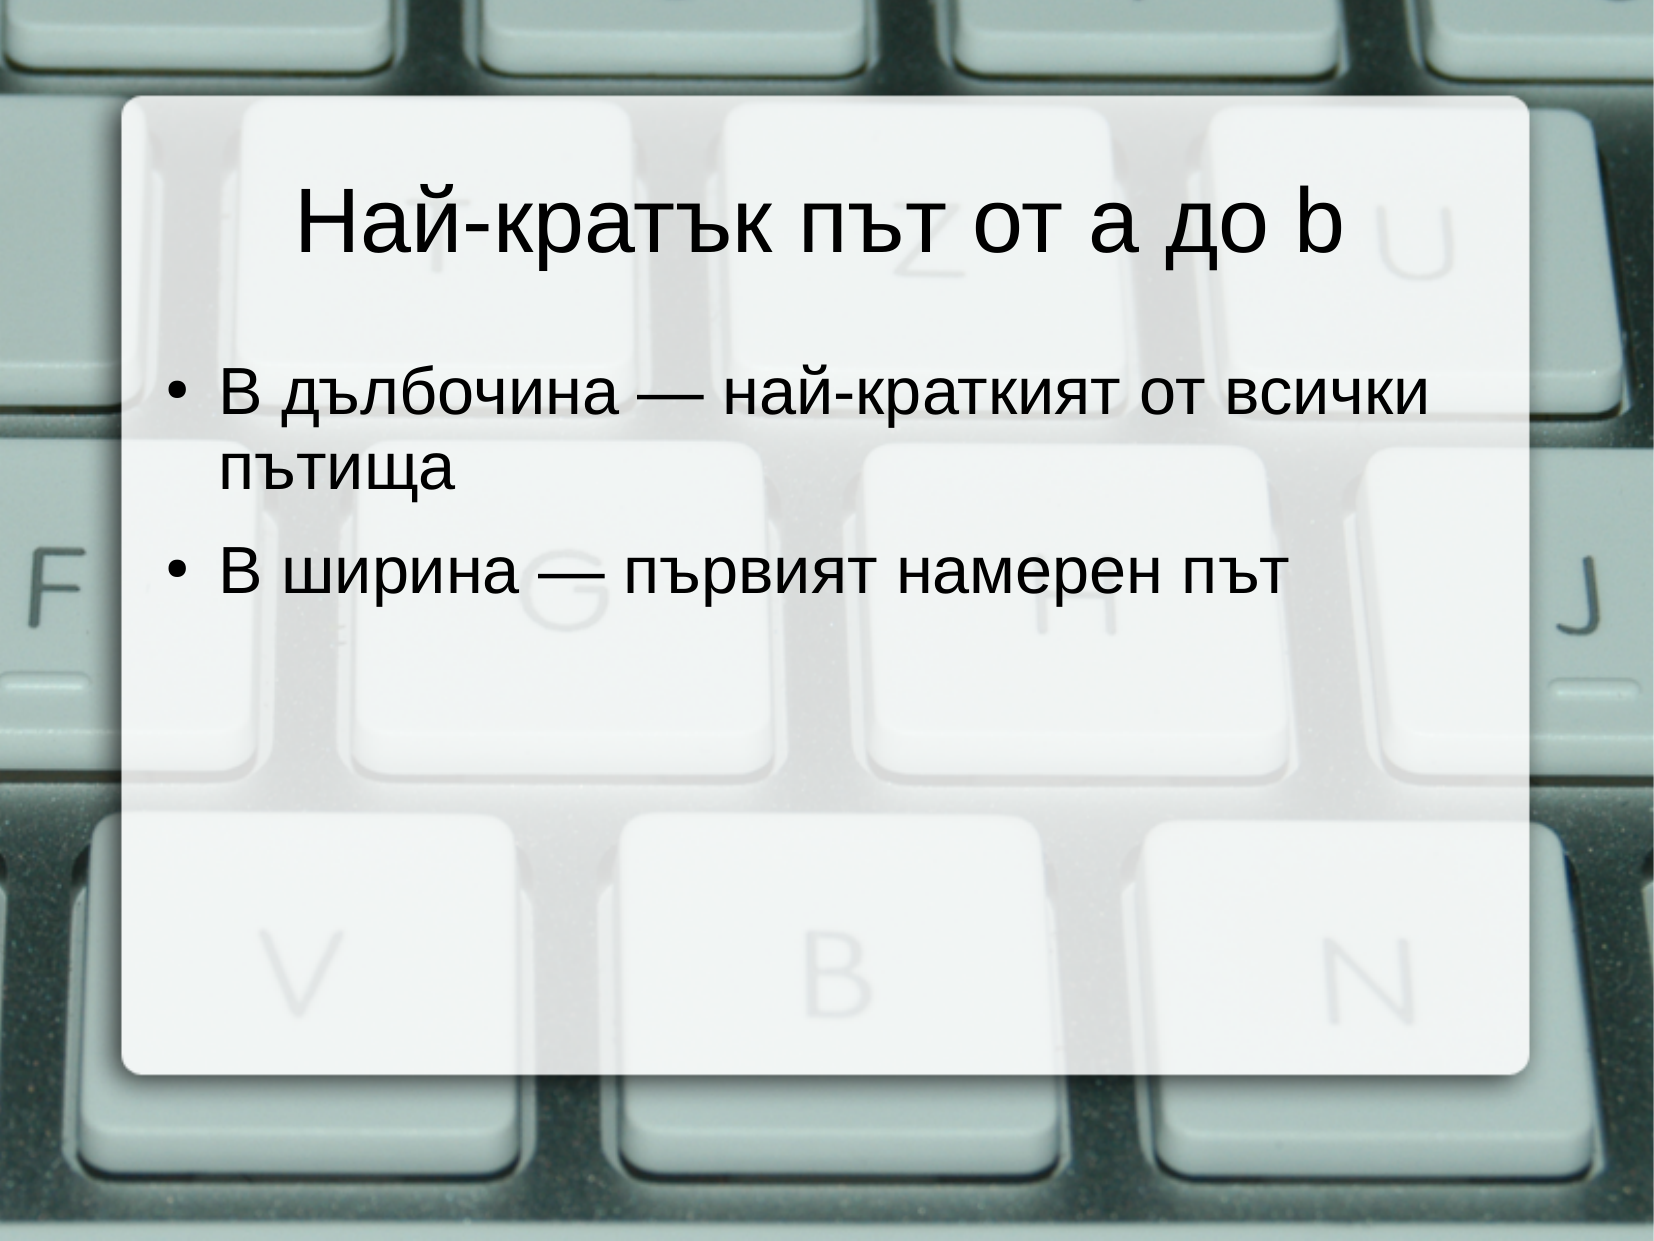

# Най-кратък път от a до b
В дълбочина — най-краткият от всички пътища
В ширина — първият намерен път